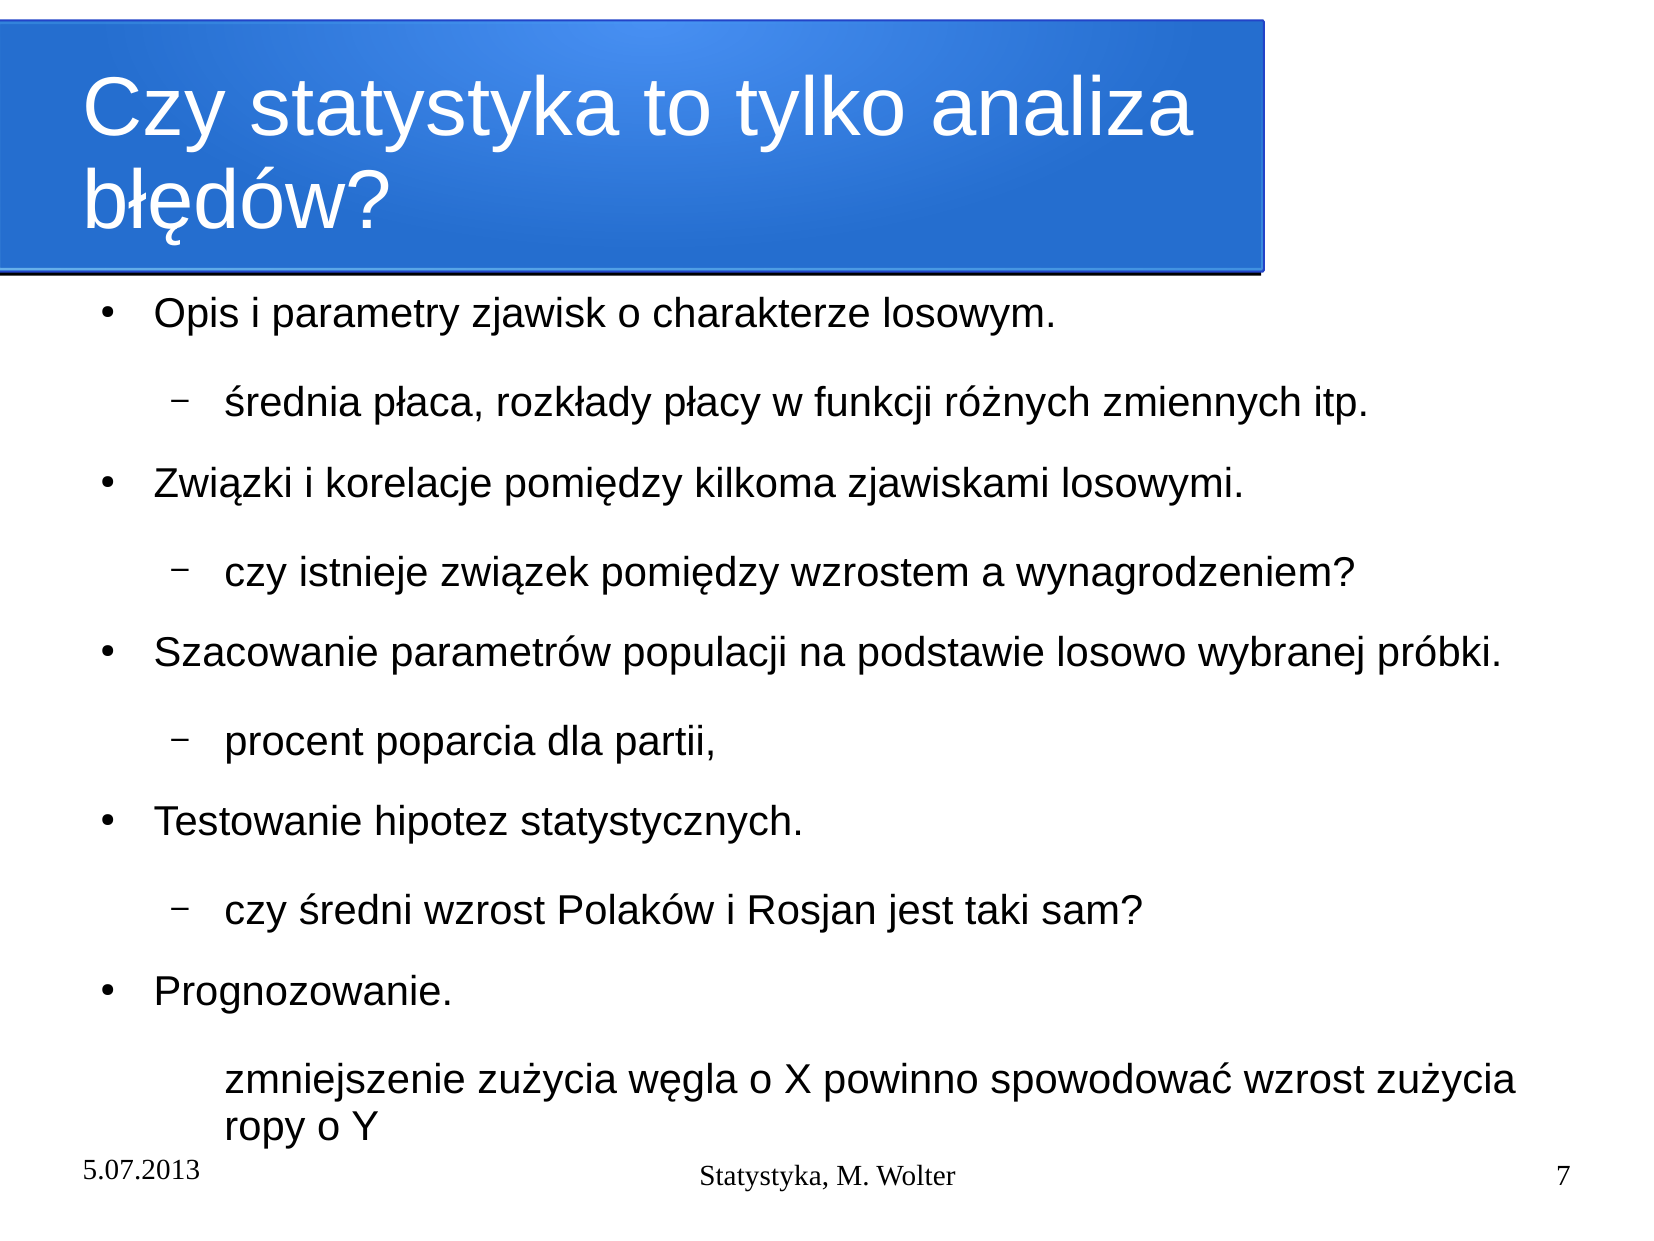

# Czy statystyka to tylko analiza błędów?
Opis i parametry zjawisk o charakterze losowym.
średnia płaca, rozkłady płacy w funkcji różnych zmiennych itp.
Związki i korelacje pomiędzy kilkoma zjawiskami losowymi.
czy istnieje związek pomiędzy wzrostem a wynagrodzeniem?
Szacowanie parametrów populacji na podstawie losowo wybranej próbki.
procent poparcia dla partii,
Testowanie hipotez statystycznych.
czy średni wzrost Polaków i Rosjan jest taki sam?
Prognozowanie.
zmniejszenie zużycia węgla o X powinno spowodować wzrost zużycia ropy o Y
5.07.2013
Statystyka, M. Wolter
7